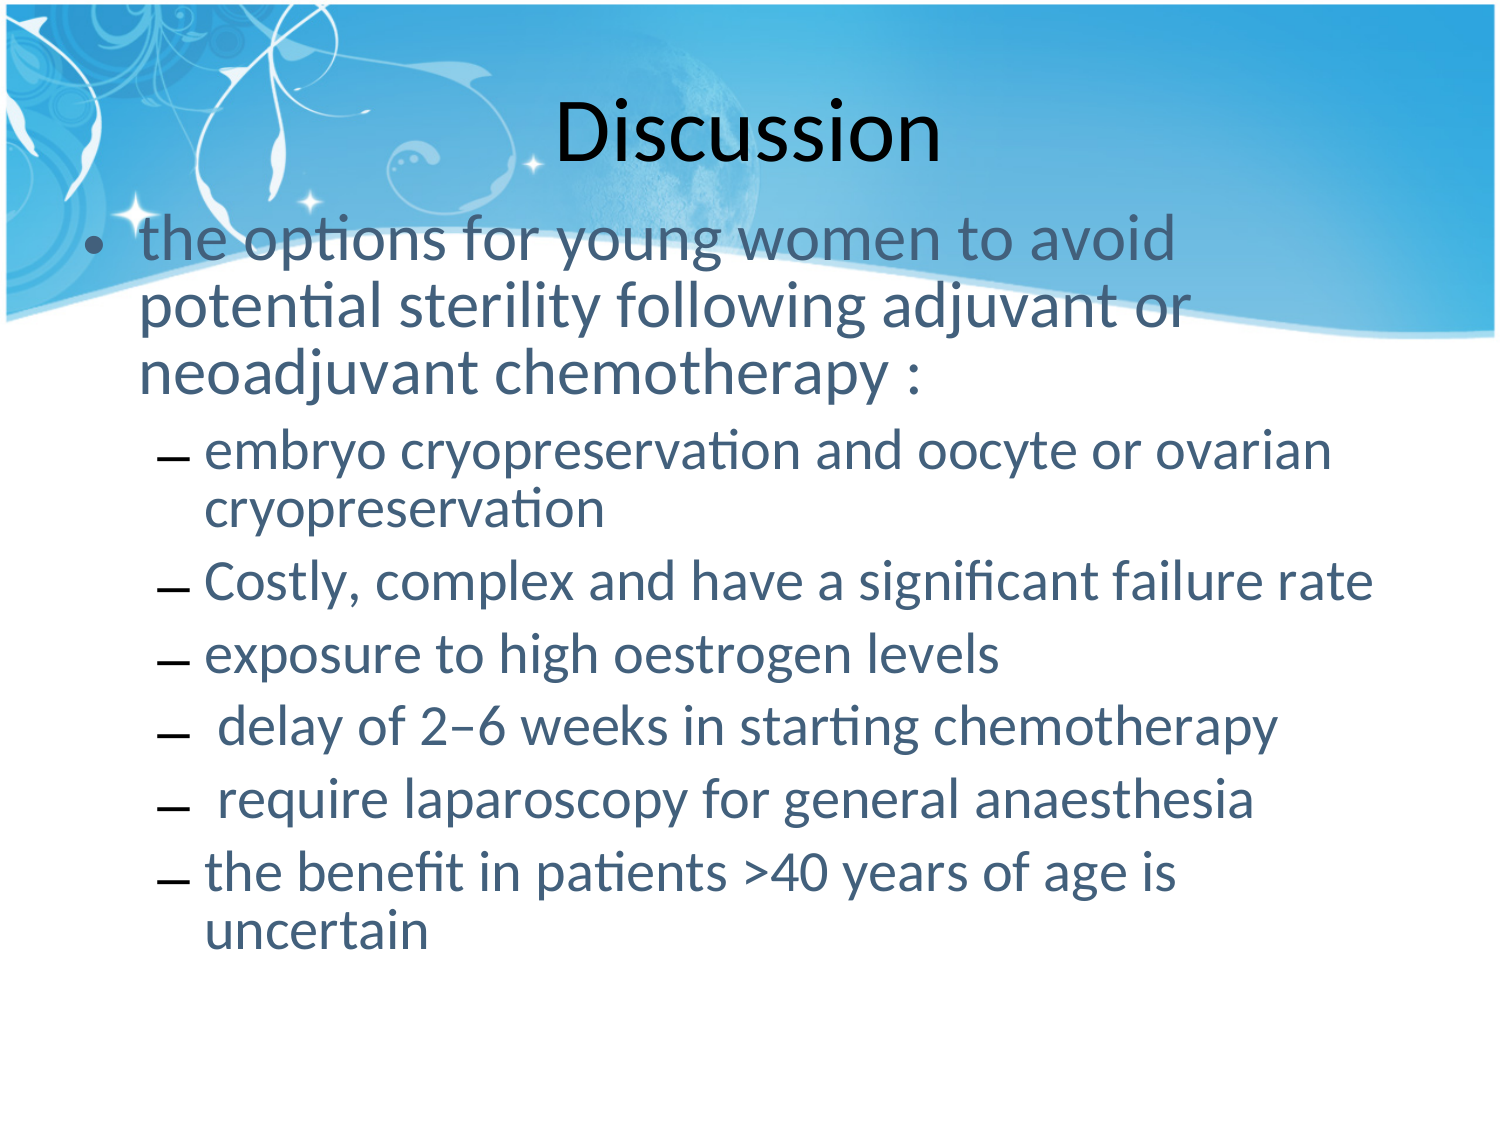

# Discussion
the options for young women to avoid potential sterility following adjuvant or neoadjuvant chemotherapy :
embryo cryopreservation and oocyte or ovarian cryopreservation
Costly, complex and have a significant failure rate
exposure to high oestrogen levels
 delay of 2–6 weeks in starting chemotherapy
 require laparoscopy for general anaesthesia
the benefit in patients >40 years of age is uncertain